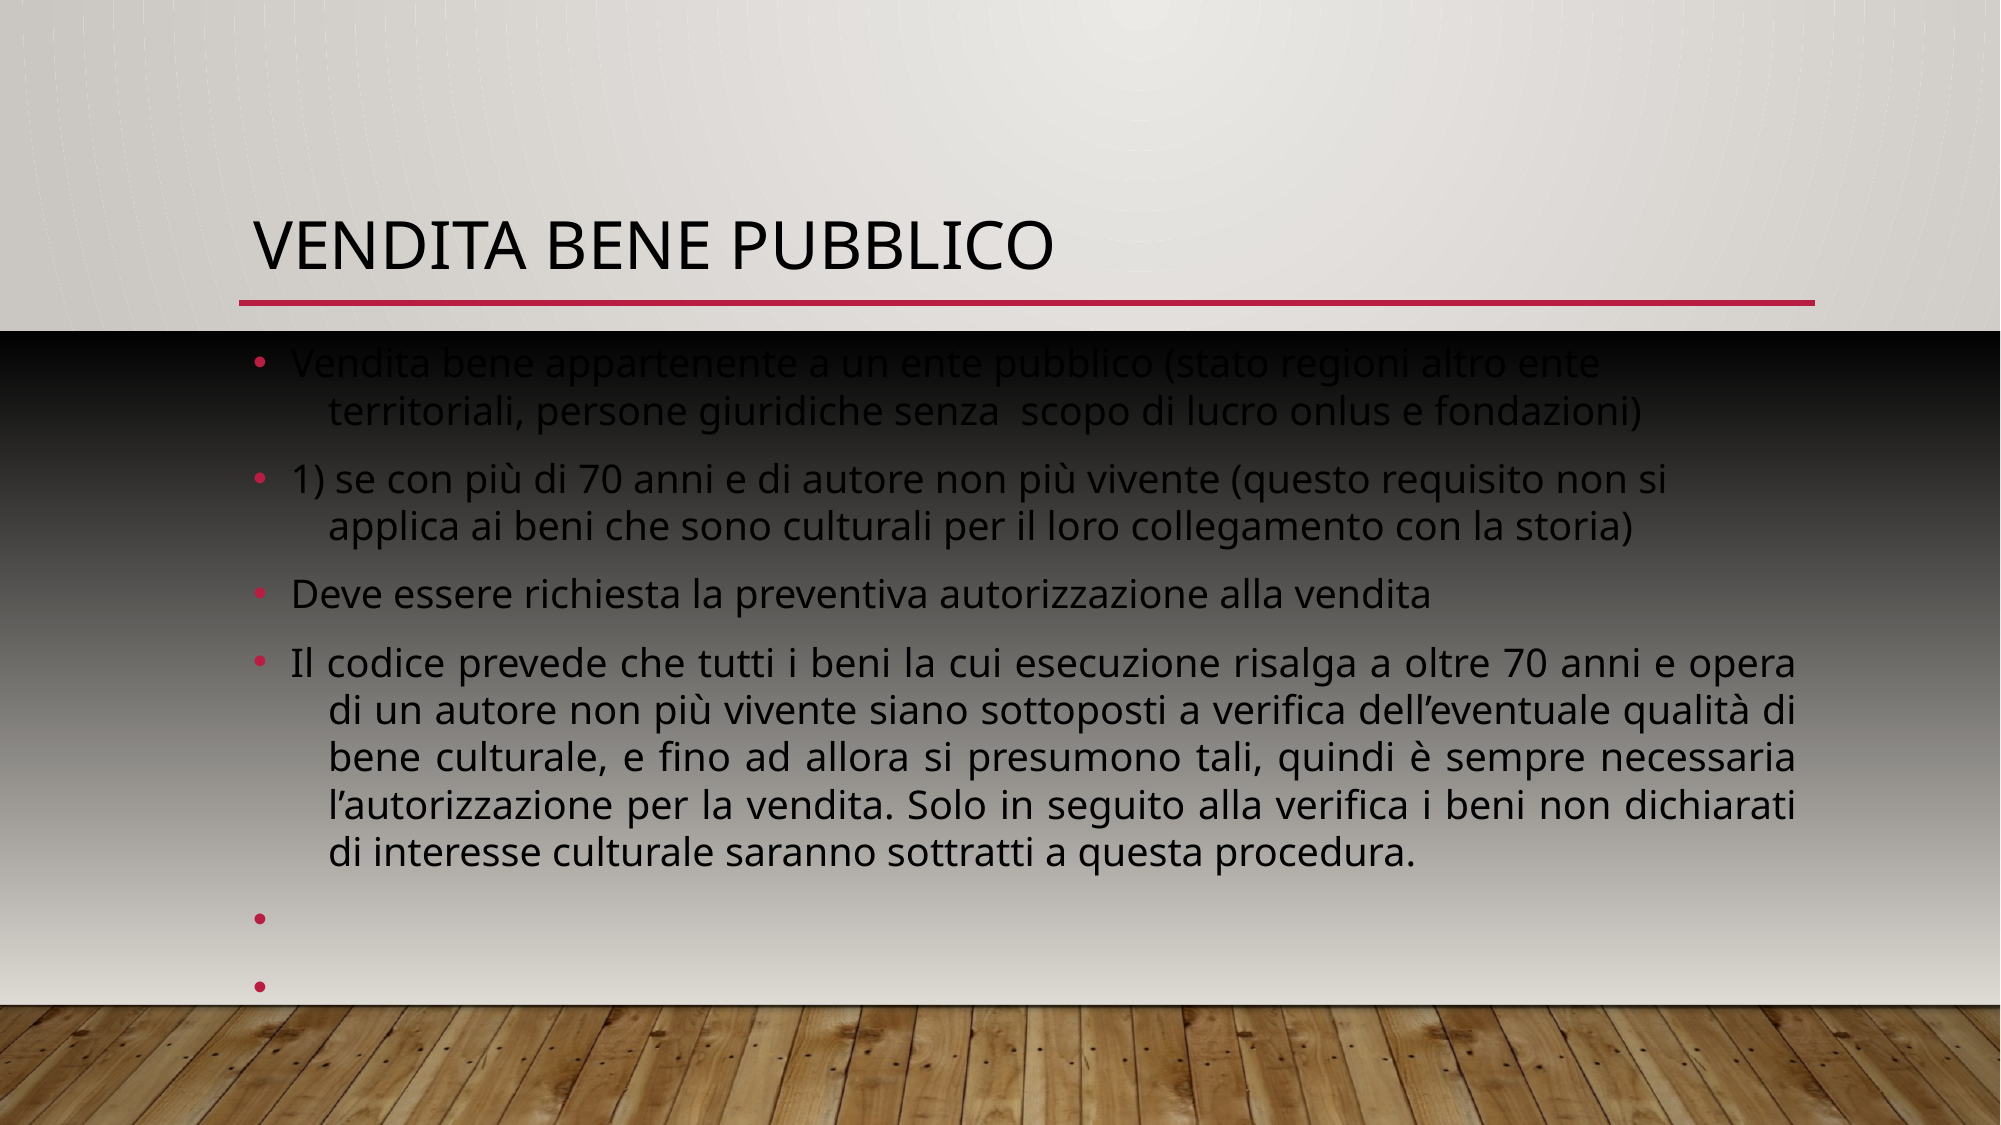

# Vendita bene pubblico
Vendita bene appartenente a un ente pubblico (stato regioni altro ente territoriali, persone giuridiche senza scopo di lucro onlus e fondazioni)
1) se con più di 70 anni e di autore non più vivente (questo requisito non si applica ai beni che sono culturali per il loro collegamento con la storia)
Deve essere richiesta la preventiva autorizzazione alla vendita
Il codice prevede che tutti i beni la cui esecuzione risalga a oltre 70 anni e opera di un autore non più vivente siano sottoposti a verifica dell’eventuale qualità di bene culturale, e fino ad allora si presumono tali, quindi è sempre necessaria l’autorizzazione per la vendita. Solo in seguito alla verifica i beni non dichiarati di interesse culturale saranno sottratti a questa procedura.